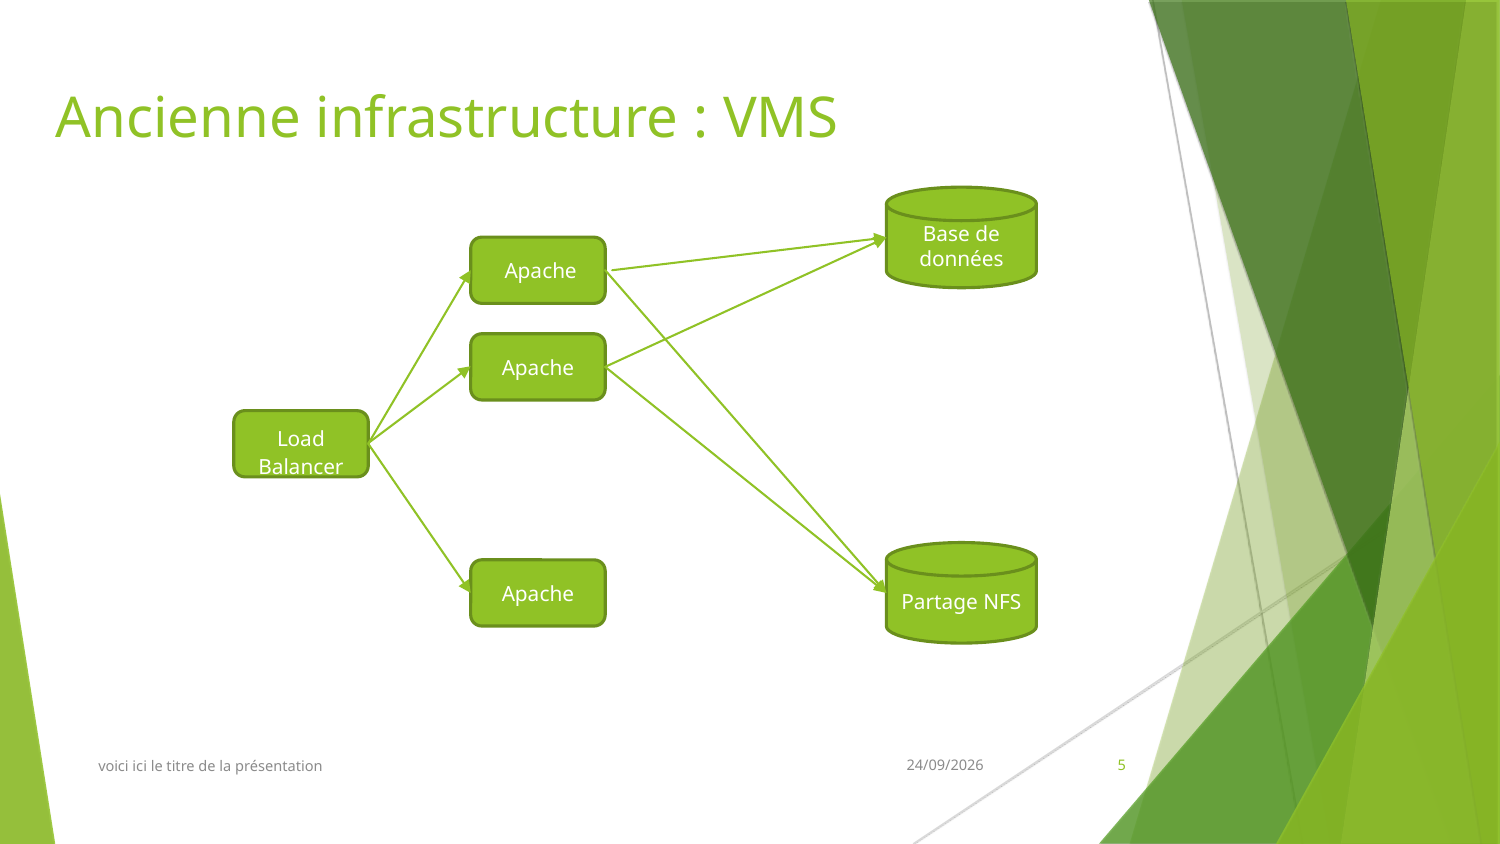

# Ancienne infrastructure : VMS
Base de données
 Apache
Apache
Load Balancer
Partage NFS
Apache
voici ici le titre de la présentation